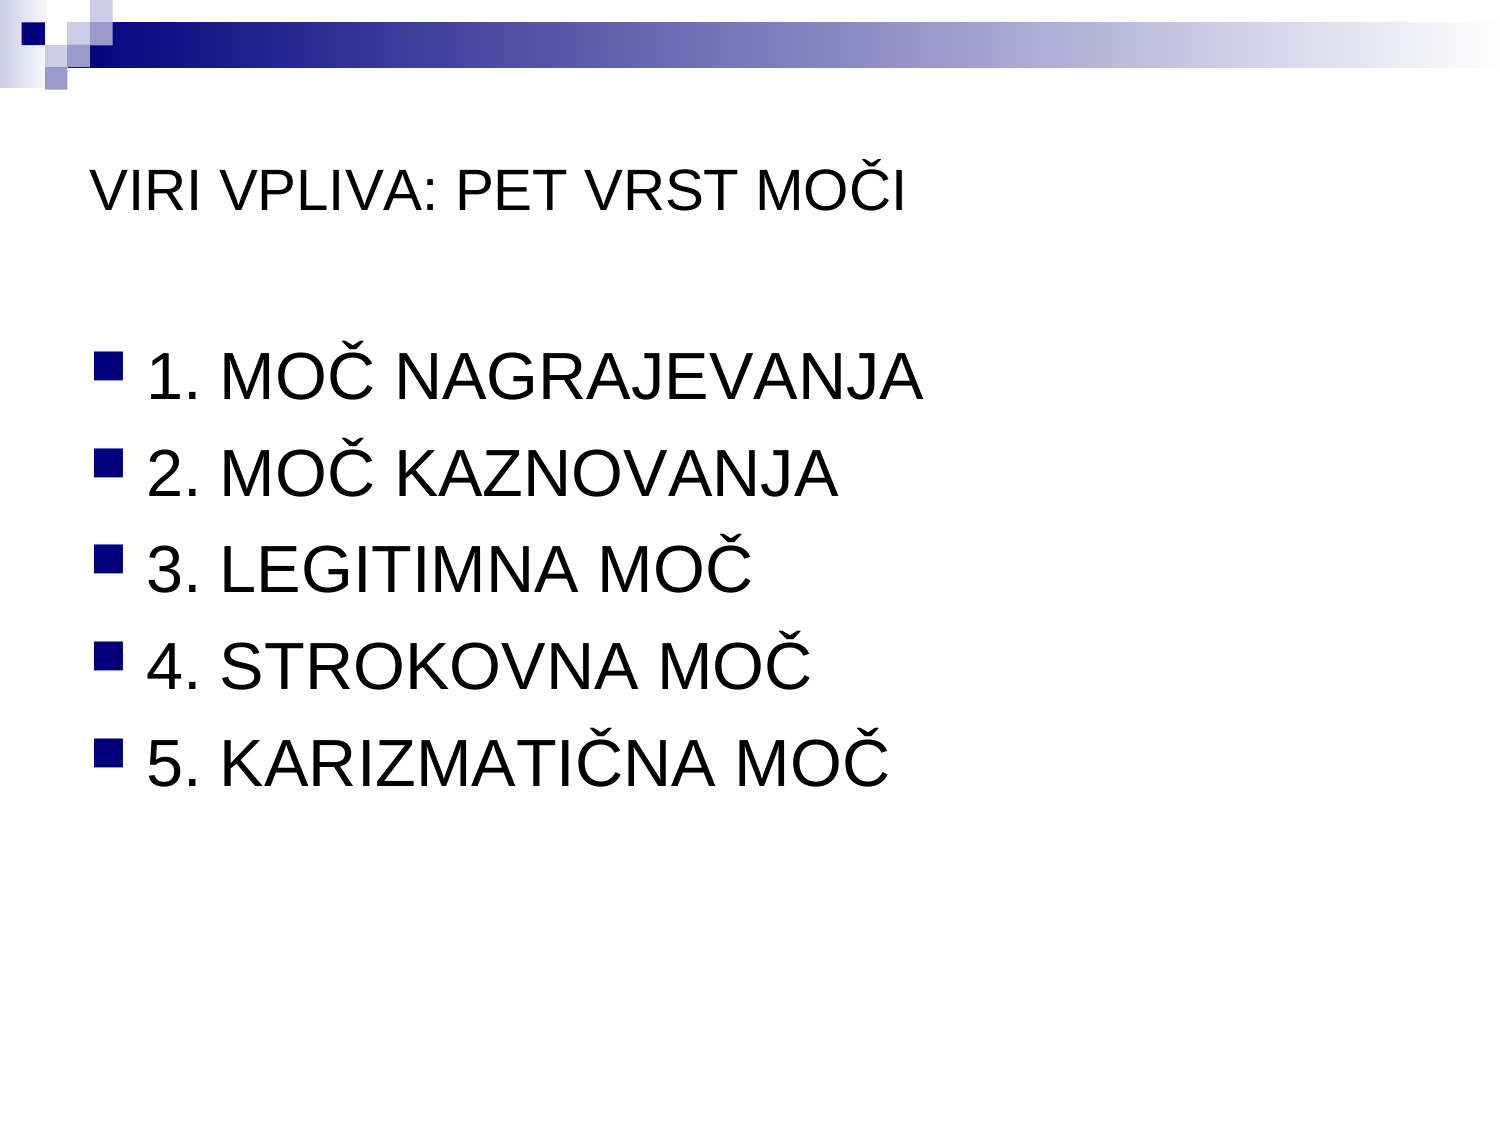

# VIRI VPLIVA: PET VRST MOČI
1. MOČ NAGRAJEVANJA
2. MOČ KAZNOVANJA
3. LEGITIMNA MOČ
4. STROKOVNA MOČ
5. KARIZMATIČNA MOČ